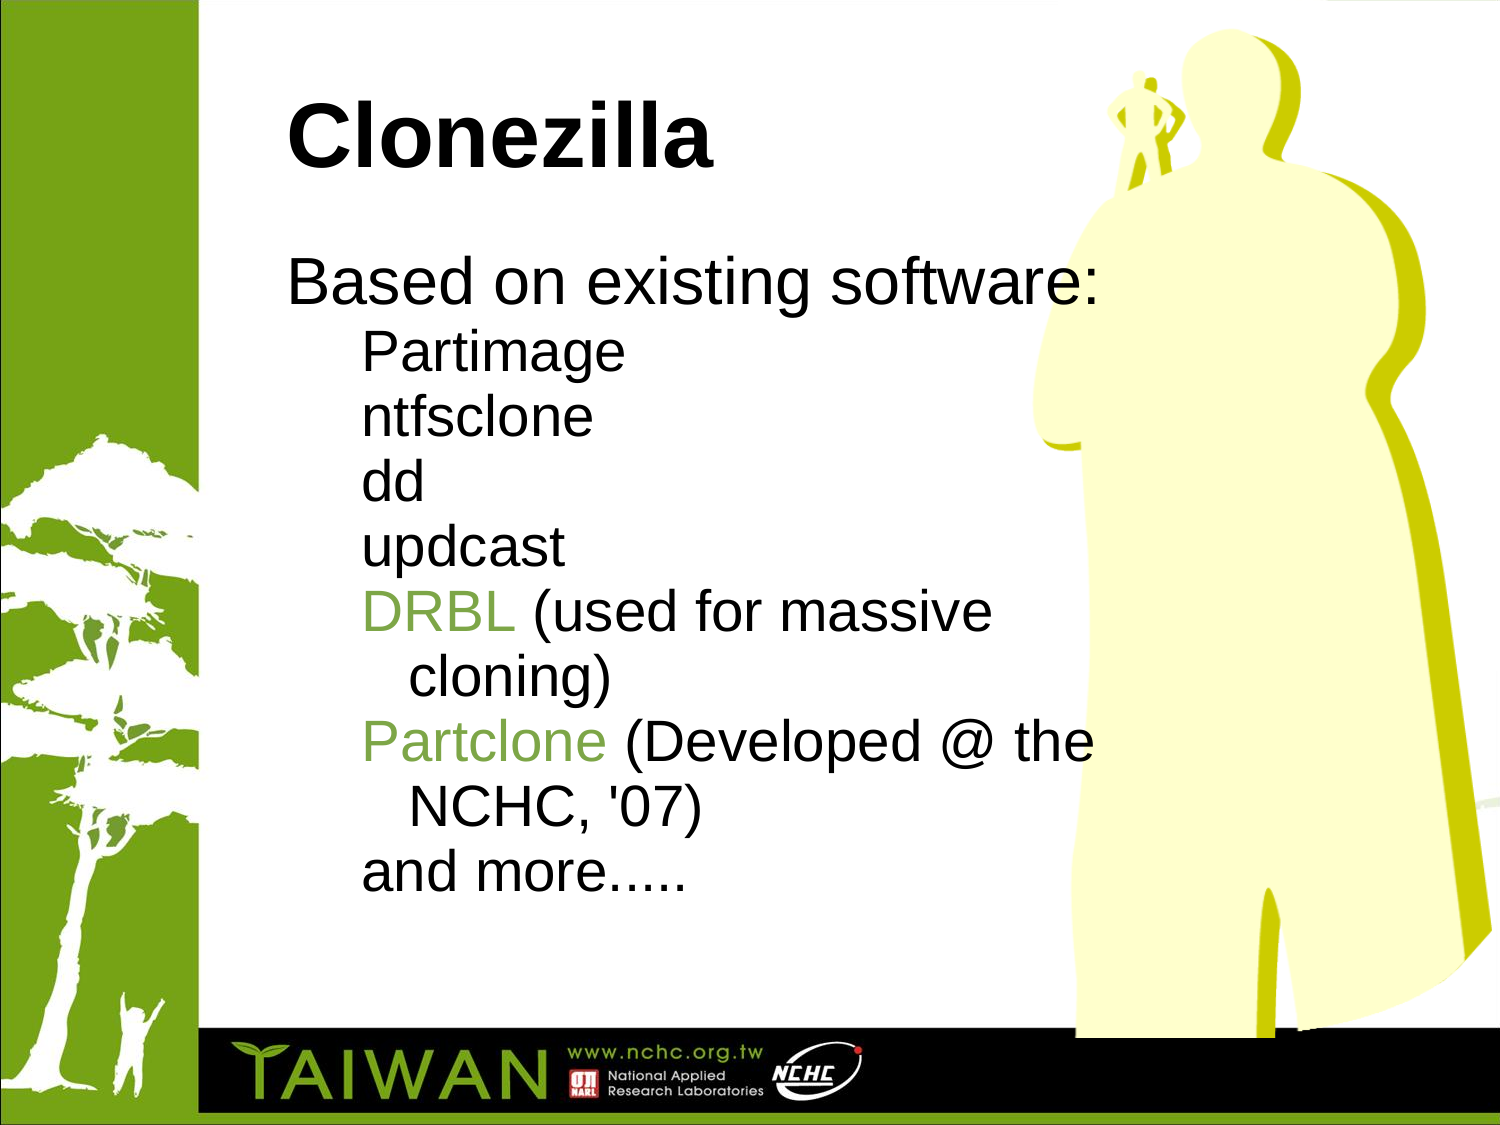

# Clonezilla
Based on existing software:
Partimage
ntfsclone
dd
updcast
DRBL (used for massive cloning)
Partclone (Developed @ the NCHC, '07)
and more.....